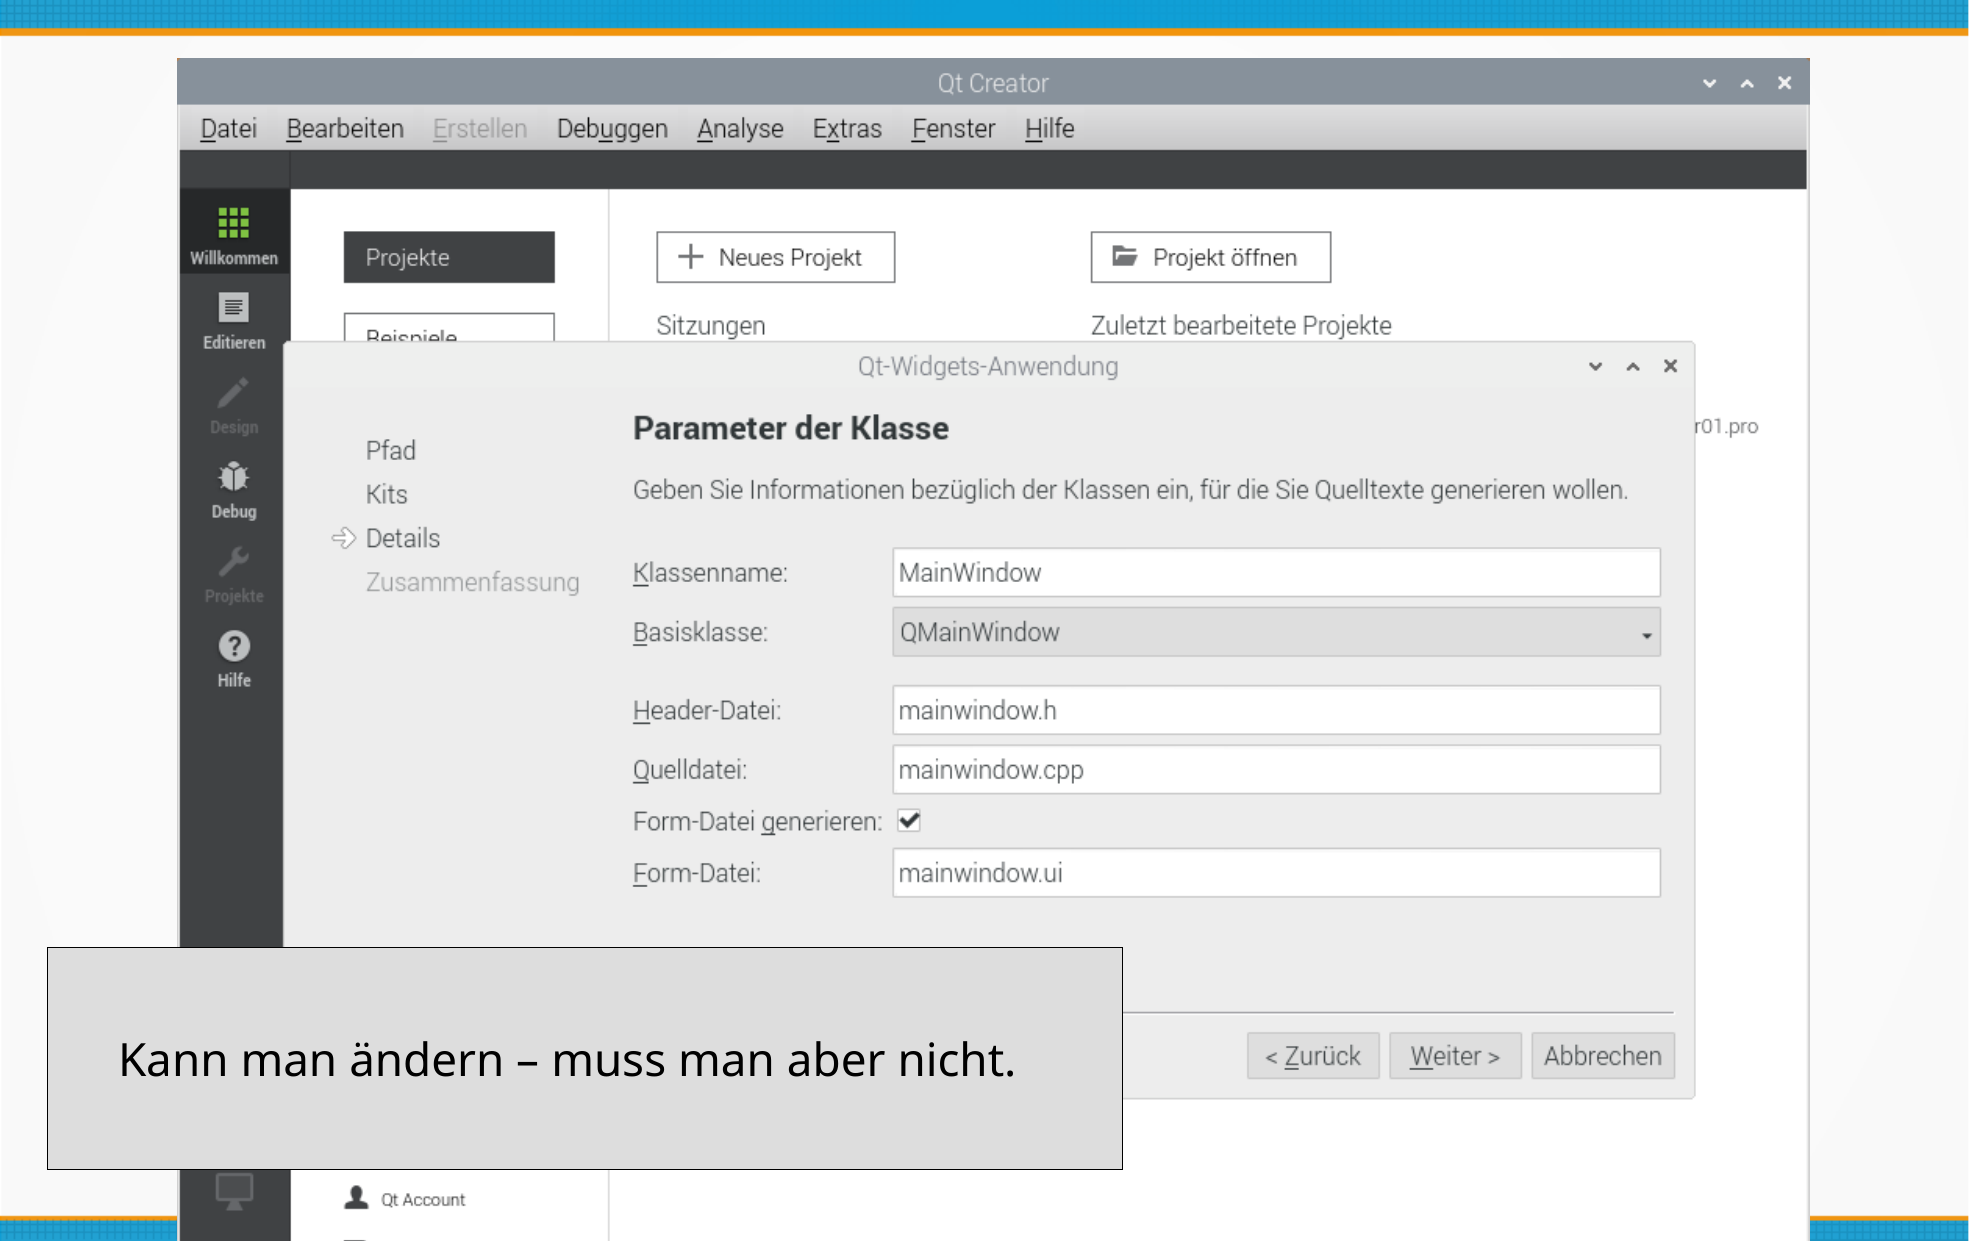

Kann man ändern – muss man aber nicht.